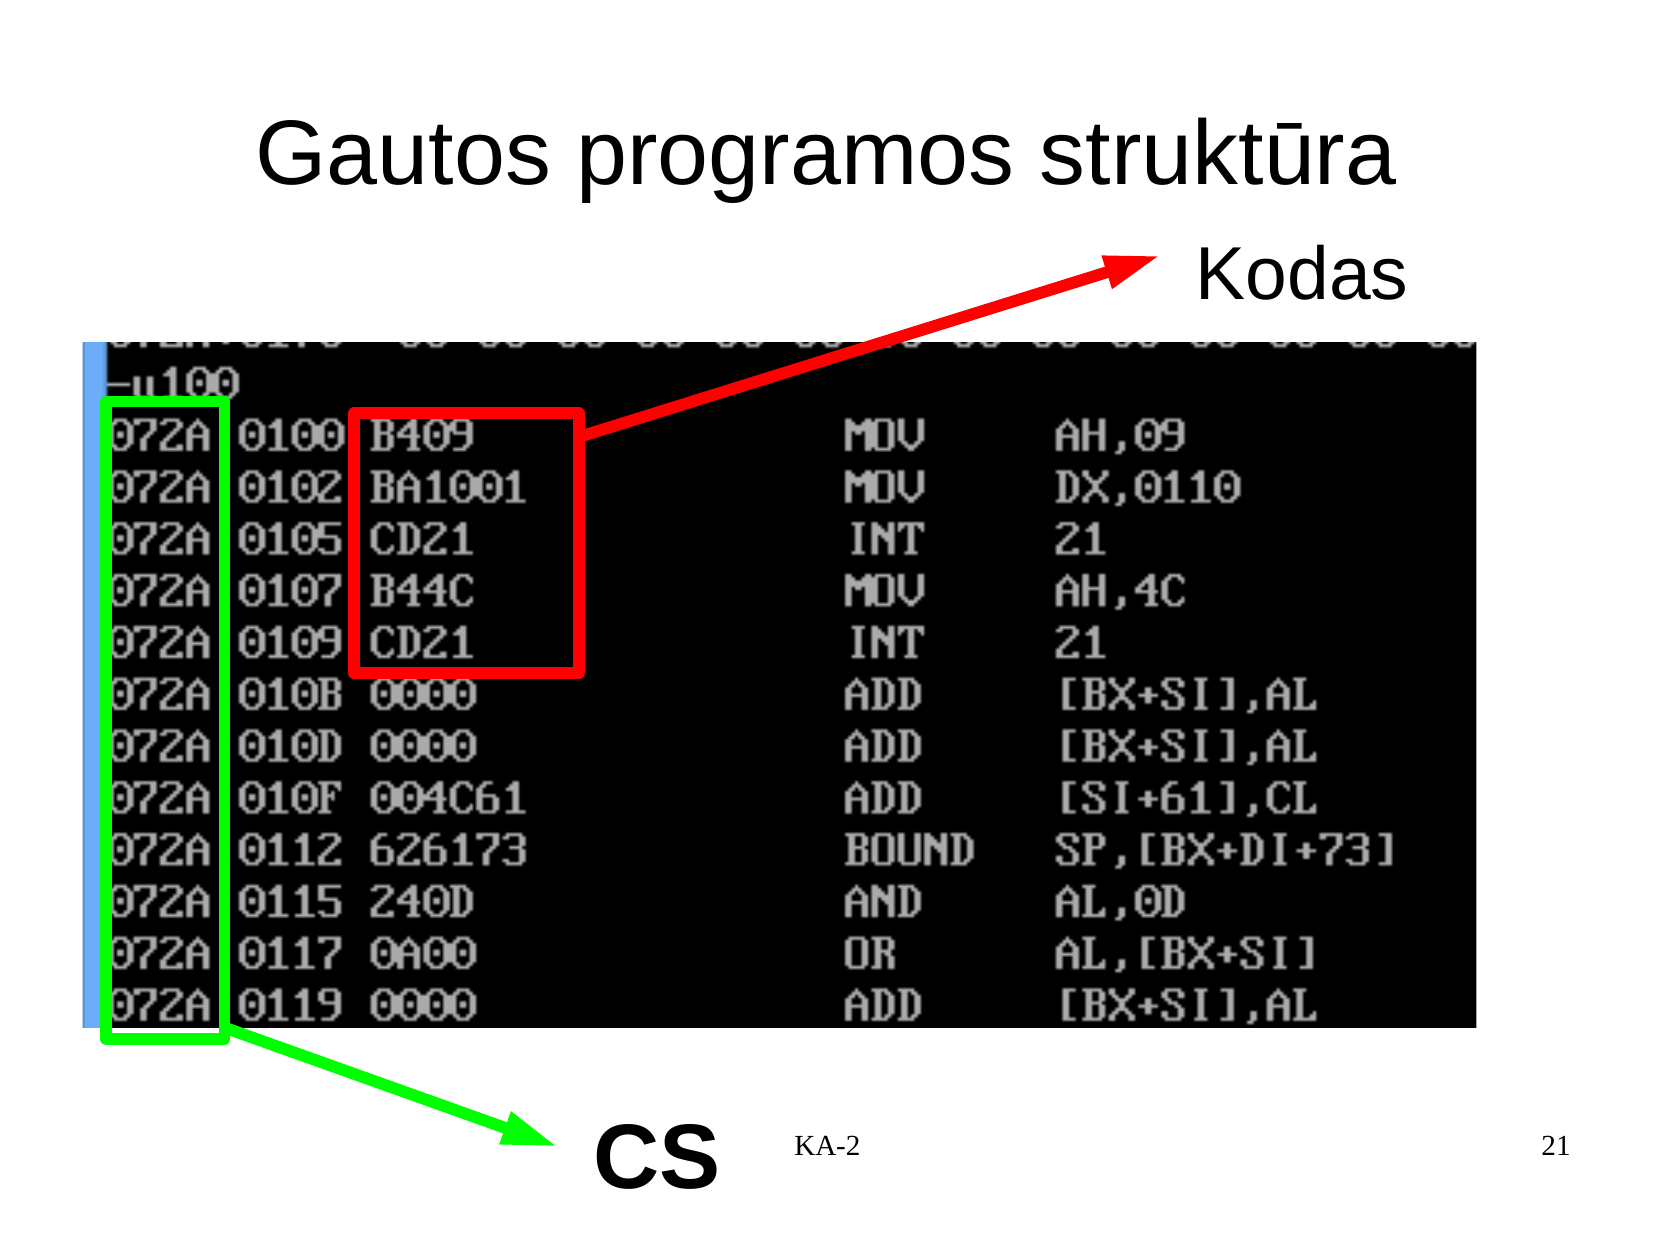

# Gautos programos struktūra
Kodas
CS
KA-2
21